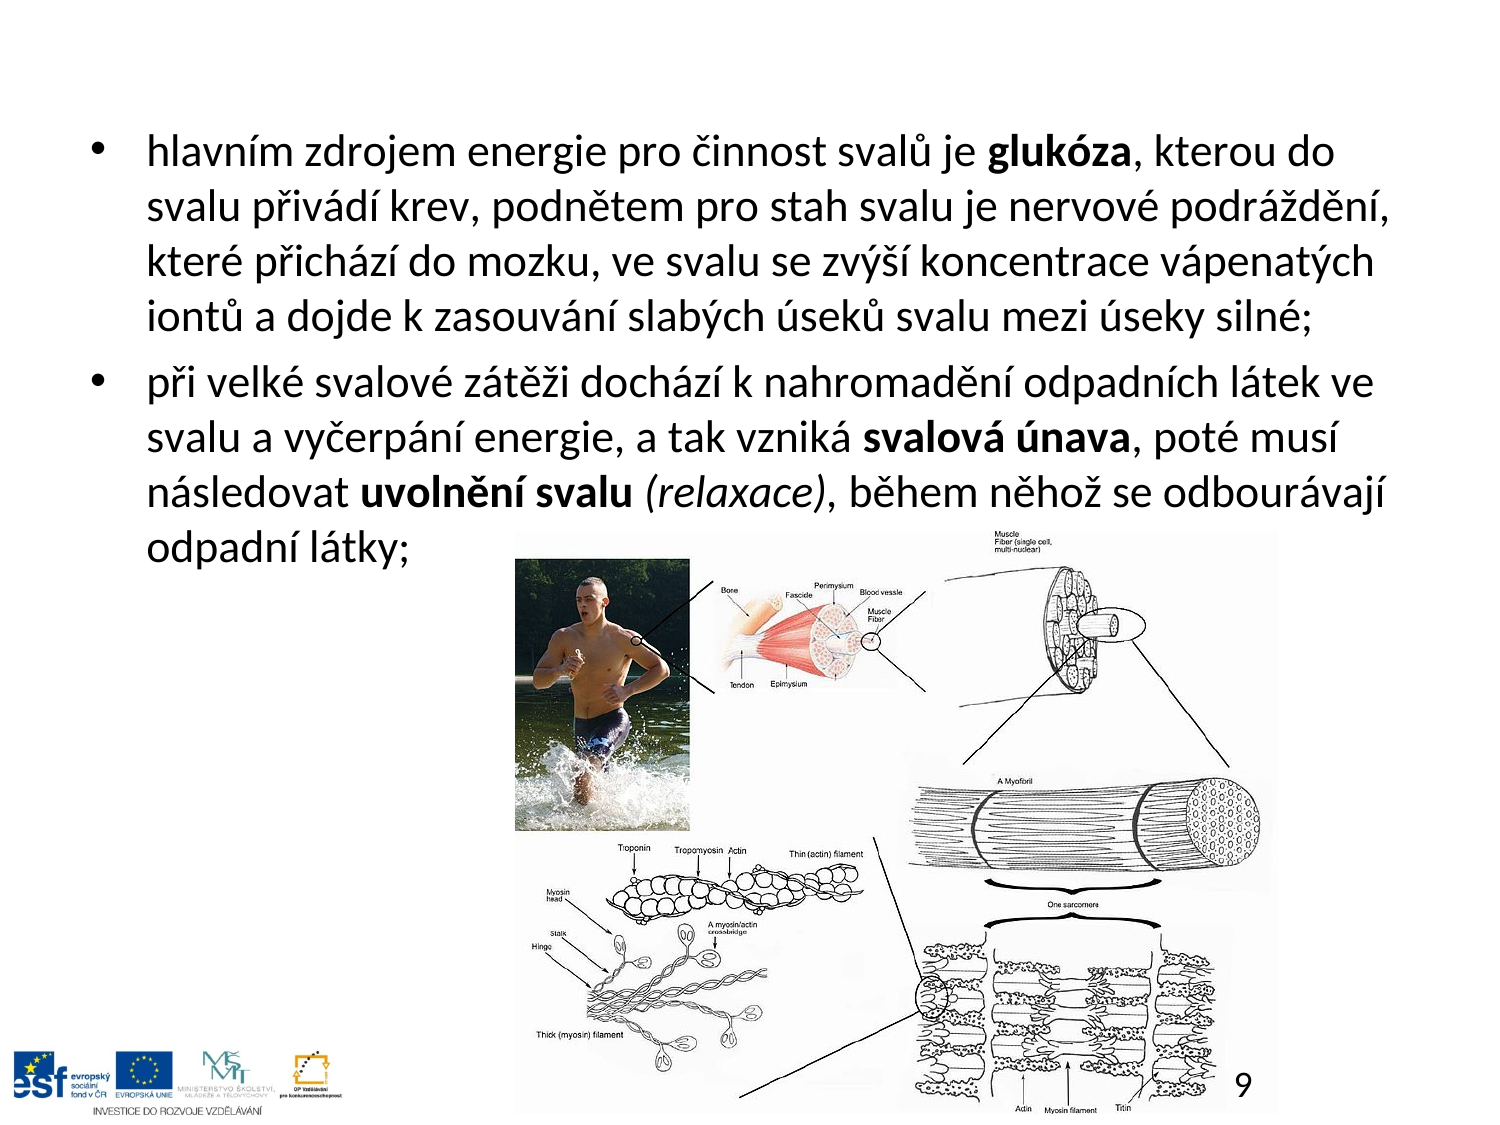

# hlavním zdrojem energie pro činnost svalů je glukóza, kterou do svalu přivádí krev, podnětem pro stah svalu je nervové podráždění, které přichází do mozku, ve svalu se zvýší koncentrace vápenatých iontů a dojde k zasouvání slabých úseků svalu mezi úseky silné;
při velké svalové zátěži dochází k nahromadění odpadních látek ve svalu a vyčerpání energie, a tak vzniká svalová únava, poté musí následovat uvolnění svalu (relaxace), během něhož se odbourávají odpadní látky;
9